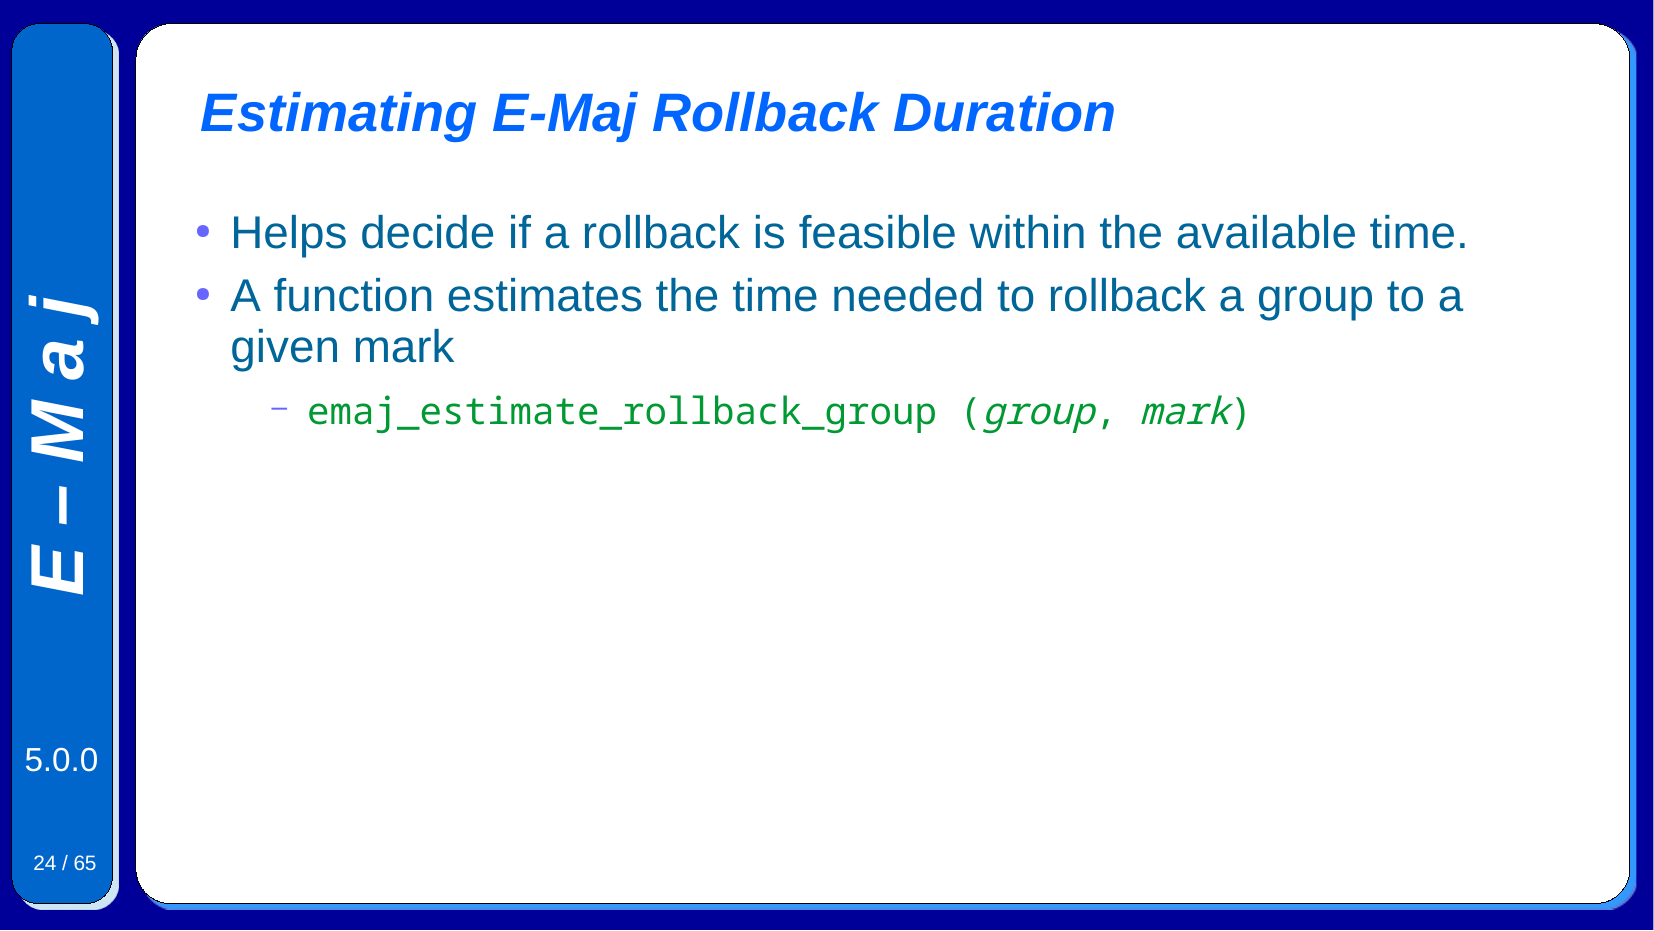

# Estimating E-Maj Rollback Duration
Helps decide if a rollback is feasible within the available time.
A function estimates the time needed to rollback a group to a given mark
emaj_estimate_rollback_group (group, mark)